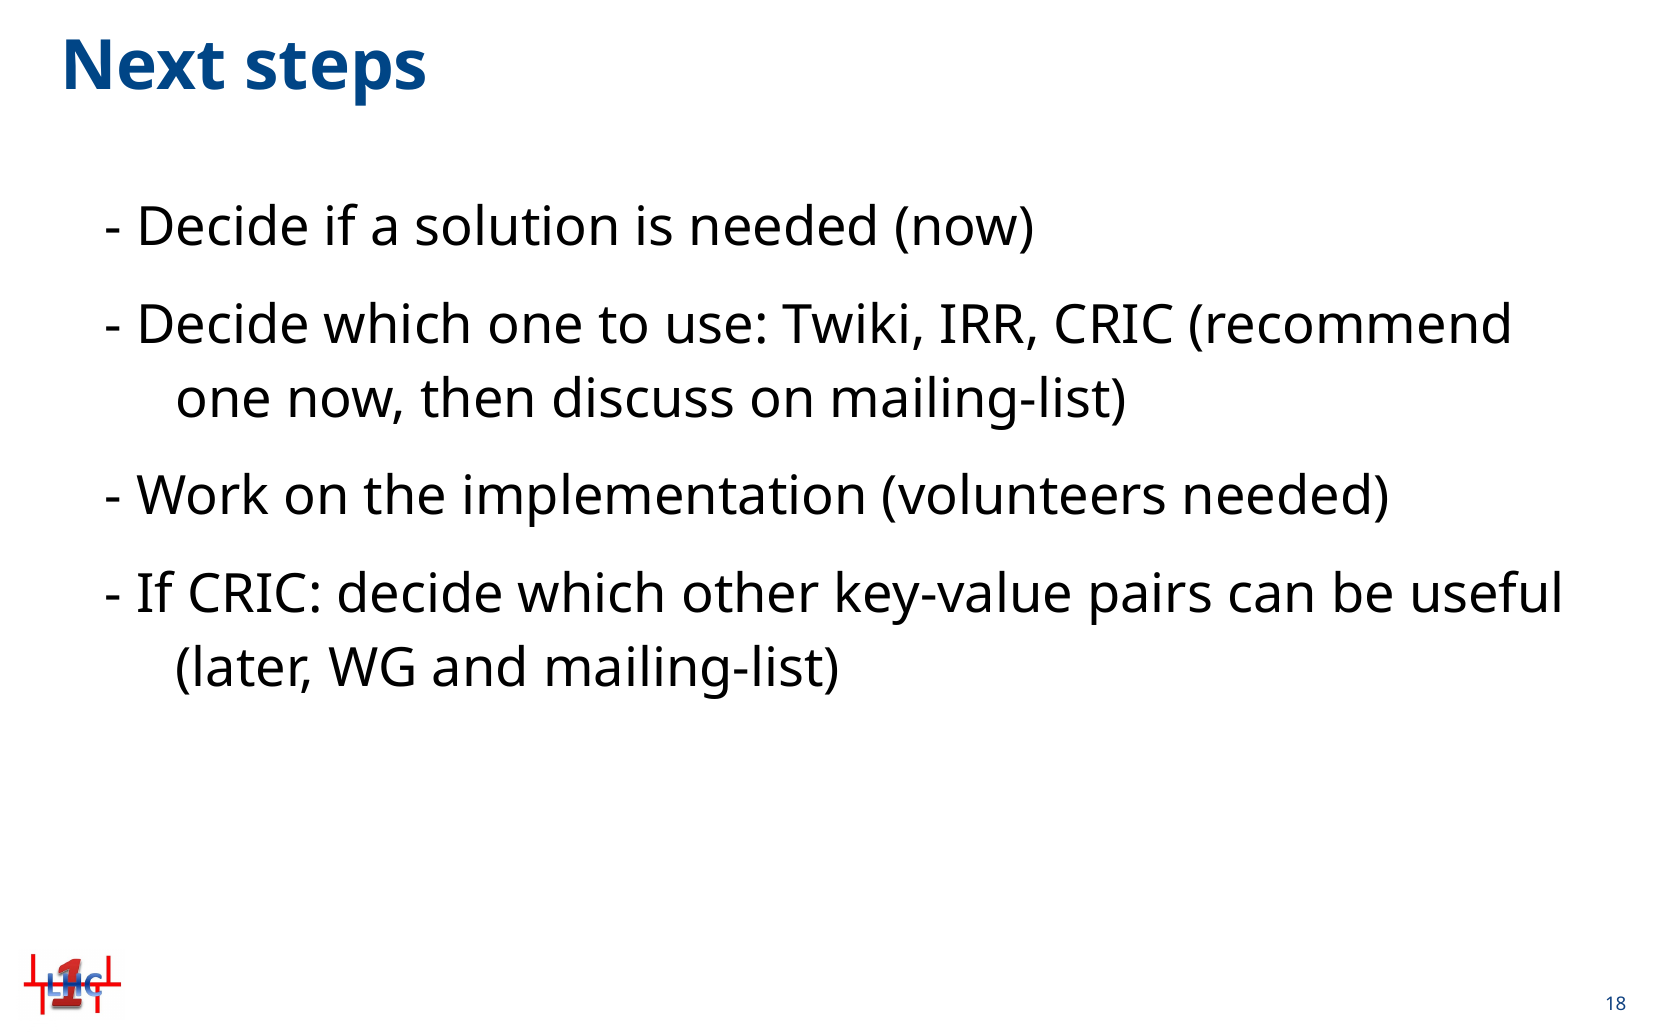

# Next steps
- Decide if a solution is needed (now)
- Decide which one to use: Twiki, IRR, CRIC (recommend one now, then discuss on mailing-list)
- Work on the implementation (volunteers needed)
- If CRIC: decide which other key-value pairs can be useful (later, WG and mailing-list)